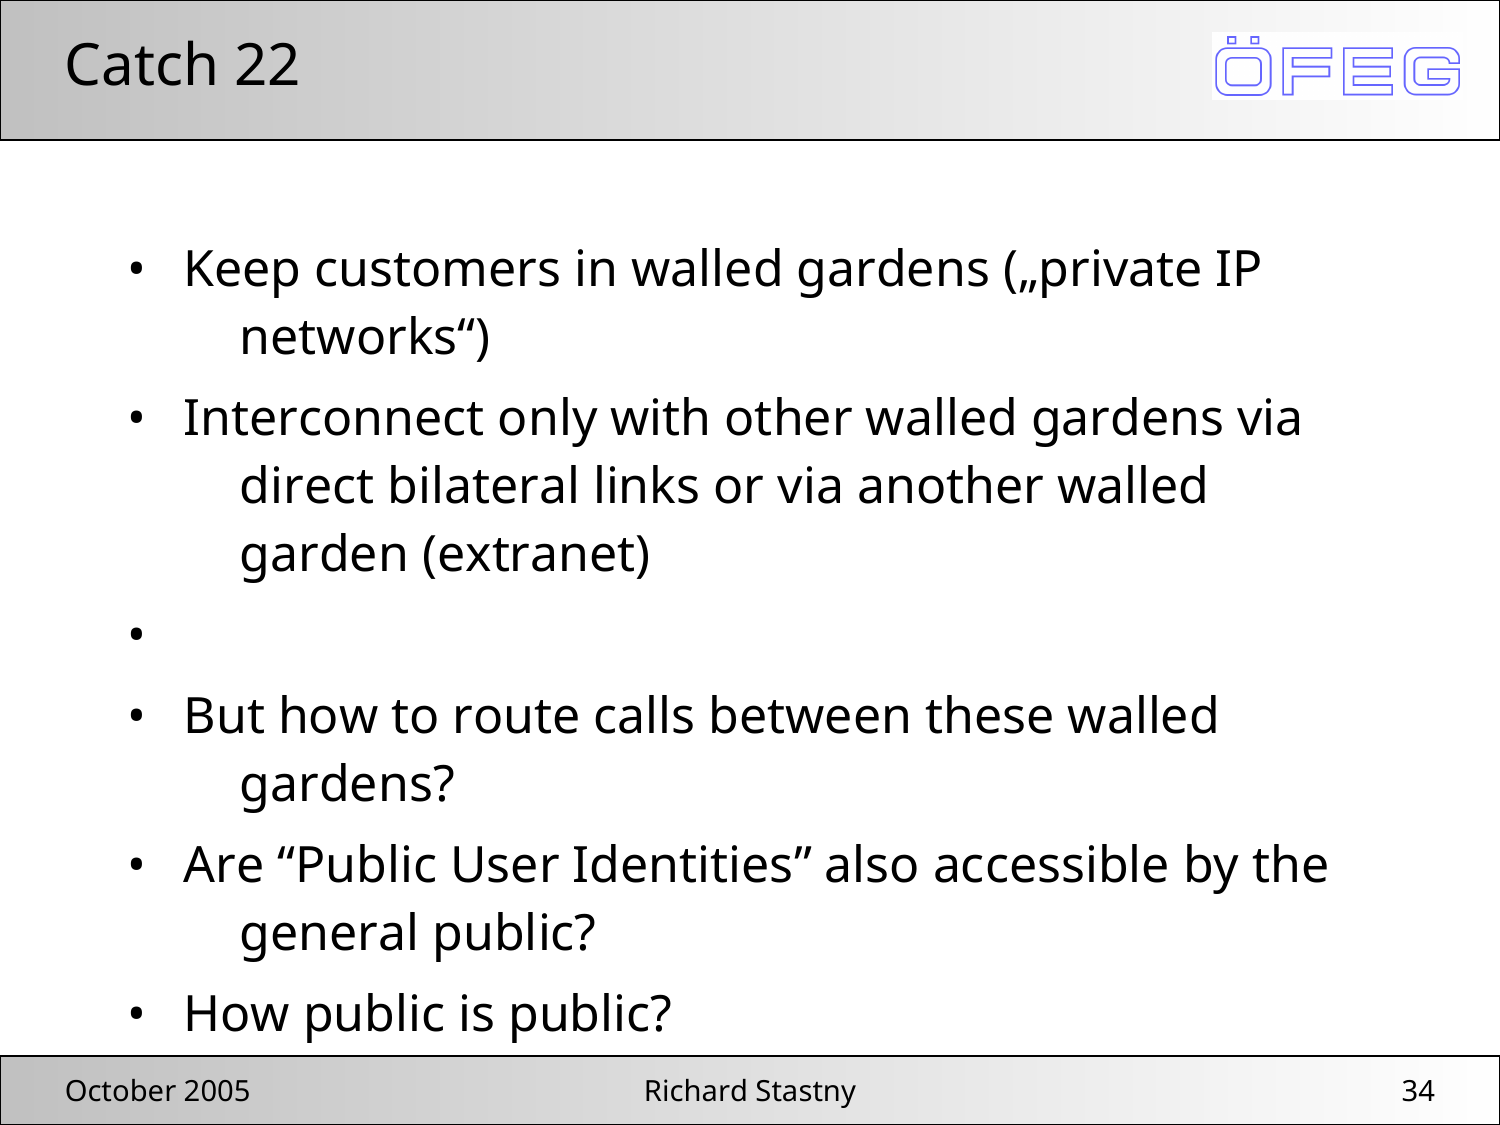

# Catch 22
Keep customers in walled gardens („private IP networks“)
Interconnect only with other walled gardens via direct bilateral links or via another walled garden (extranet)
But how to route calls between these walled gardens?
Are “Public User Identities” also accessible by the general public?
How public is public?
October 2005
Richard Stastny
34